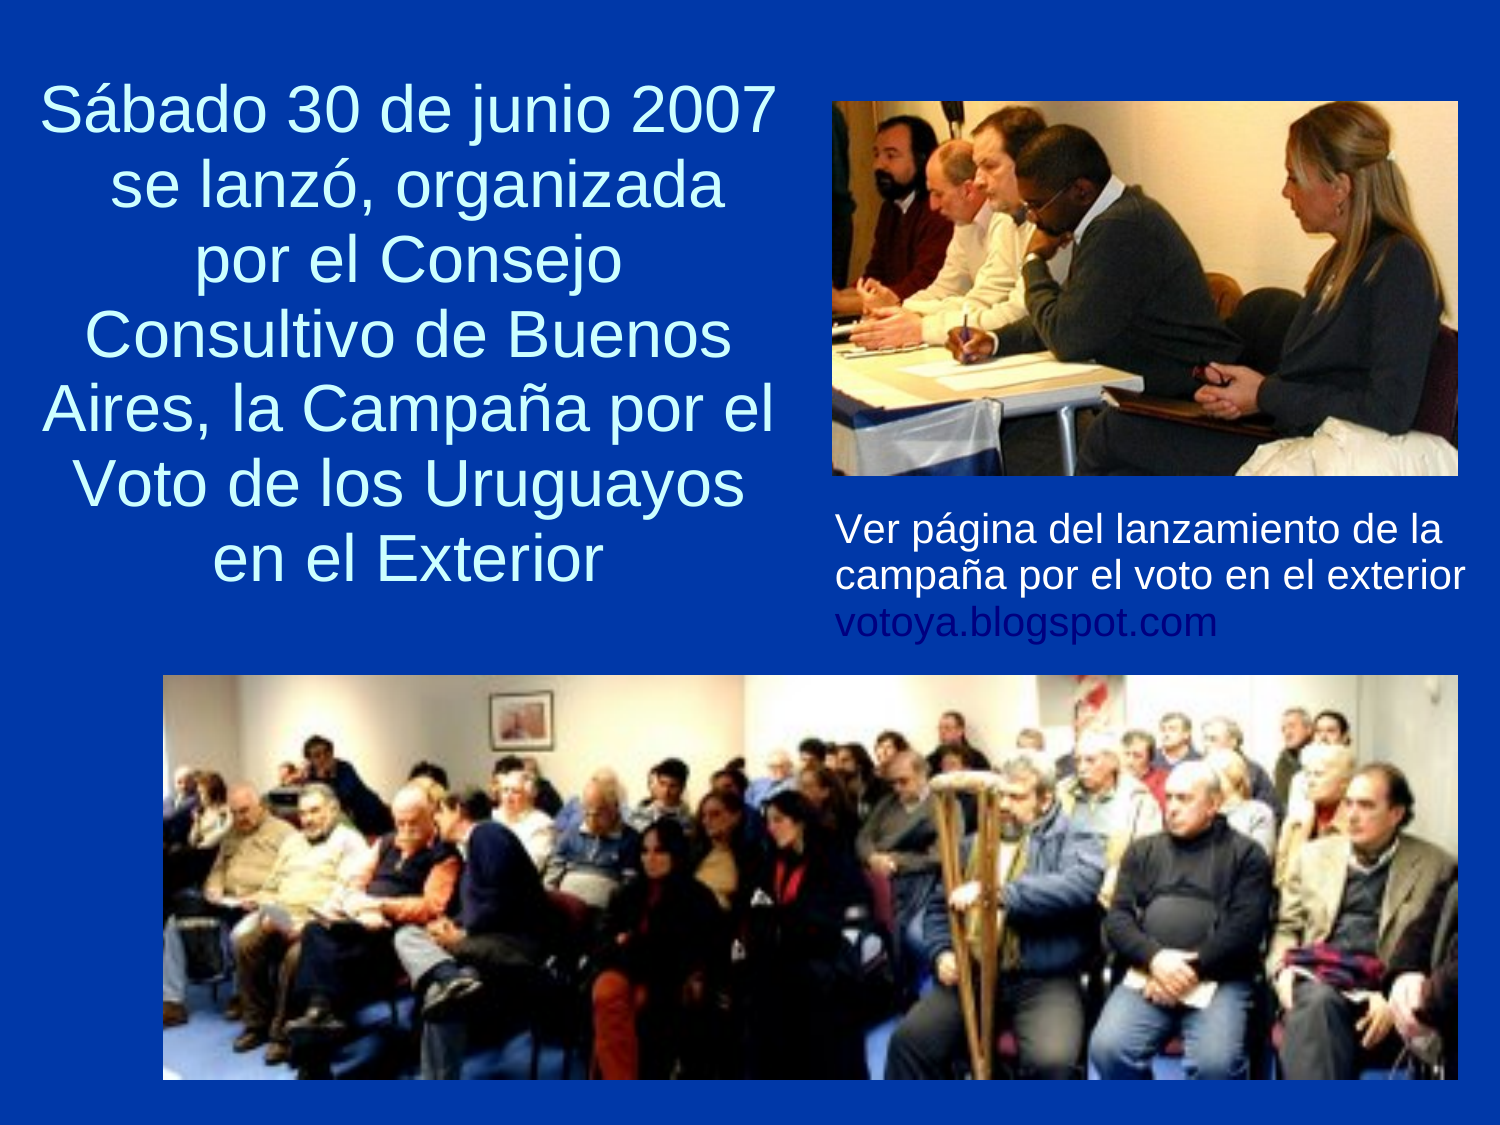

# Sábado 30 de junio 2007 se lanzó, organizada por el Consejo Consultivo de Buenos Aires, la Campaña por el Voto de los Uruguayos en el Exterior
Ver página del lanzamiento de la
campaña por el voto en el exterior
votoya.blogspot.com